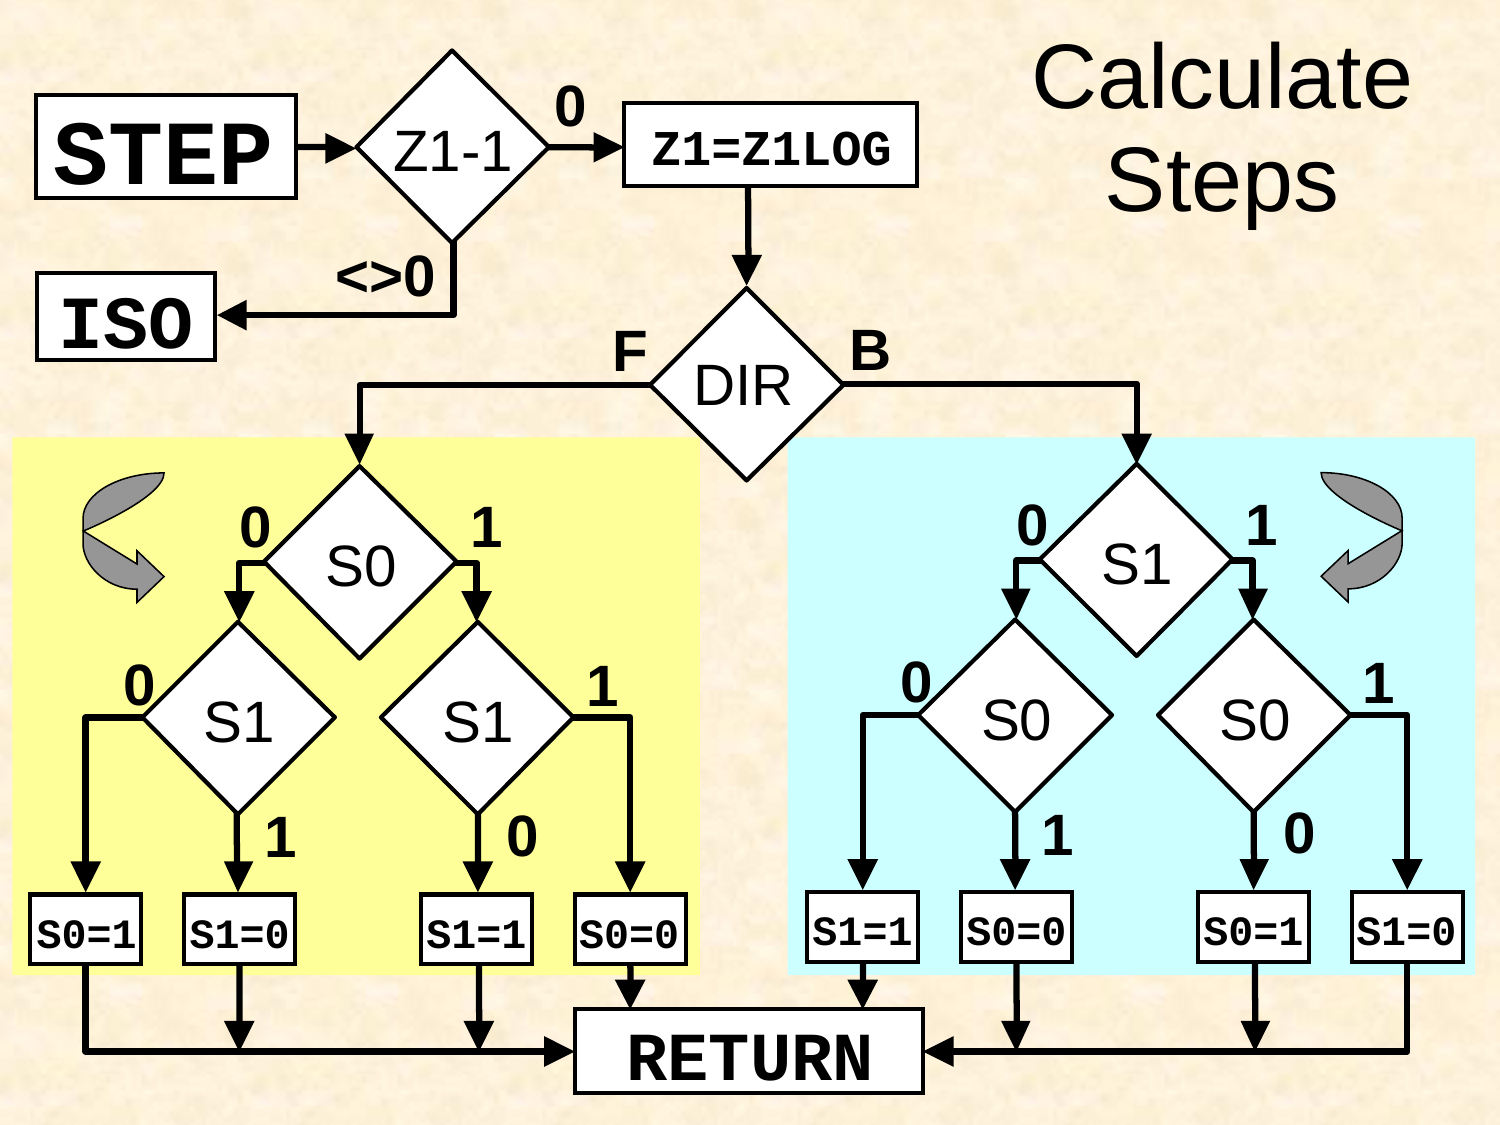

# Calculate Steps
0
STEP
Z1-1
Z1=Z1LOG
<>0
ISO
B
F
DIR
0
1
0
1
S1
S0
0
1
0
1
S0
S0
S1
S1
0
1
0
1
S1=1
S0=0
S0=1
S1=0
S0=1
S1=0
S1=1
S0=0
RETURN